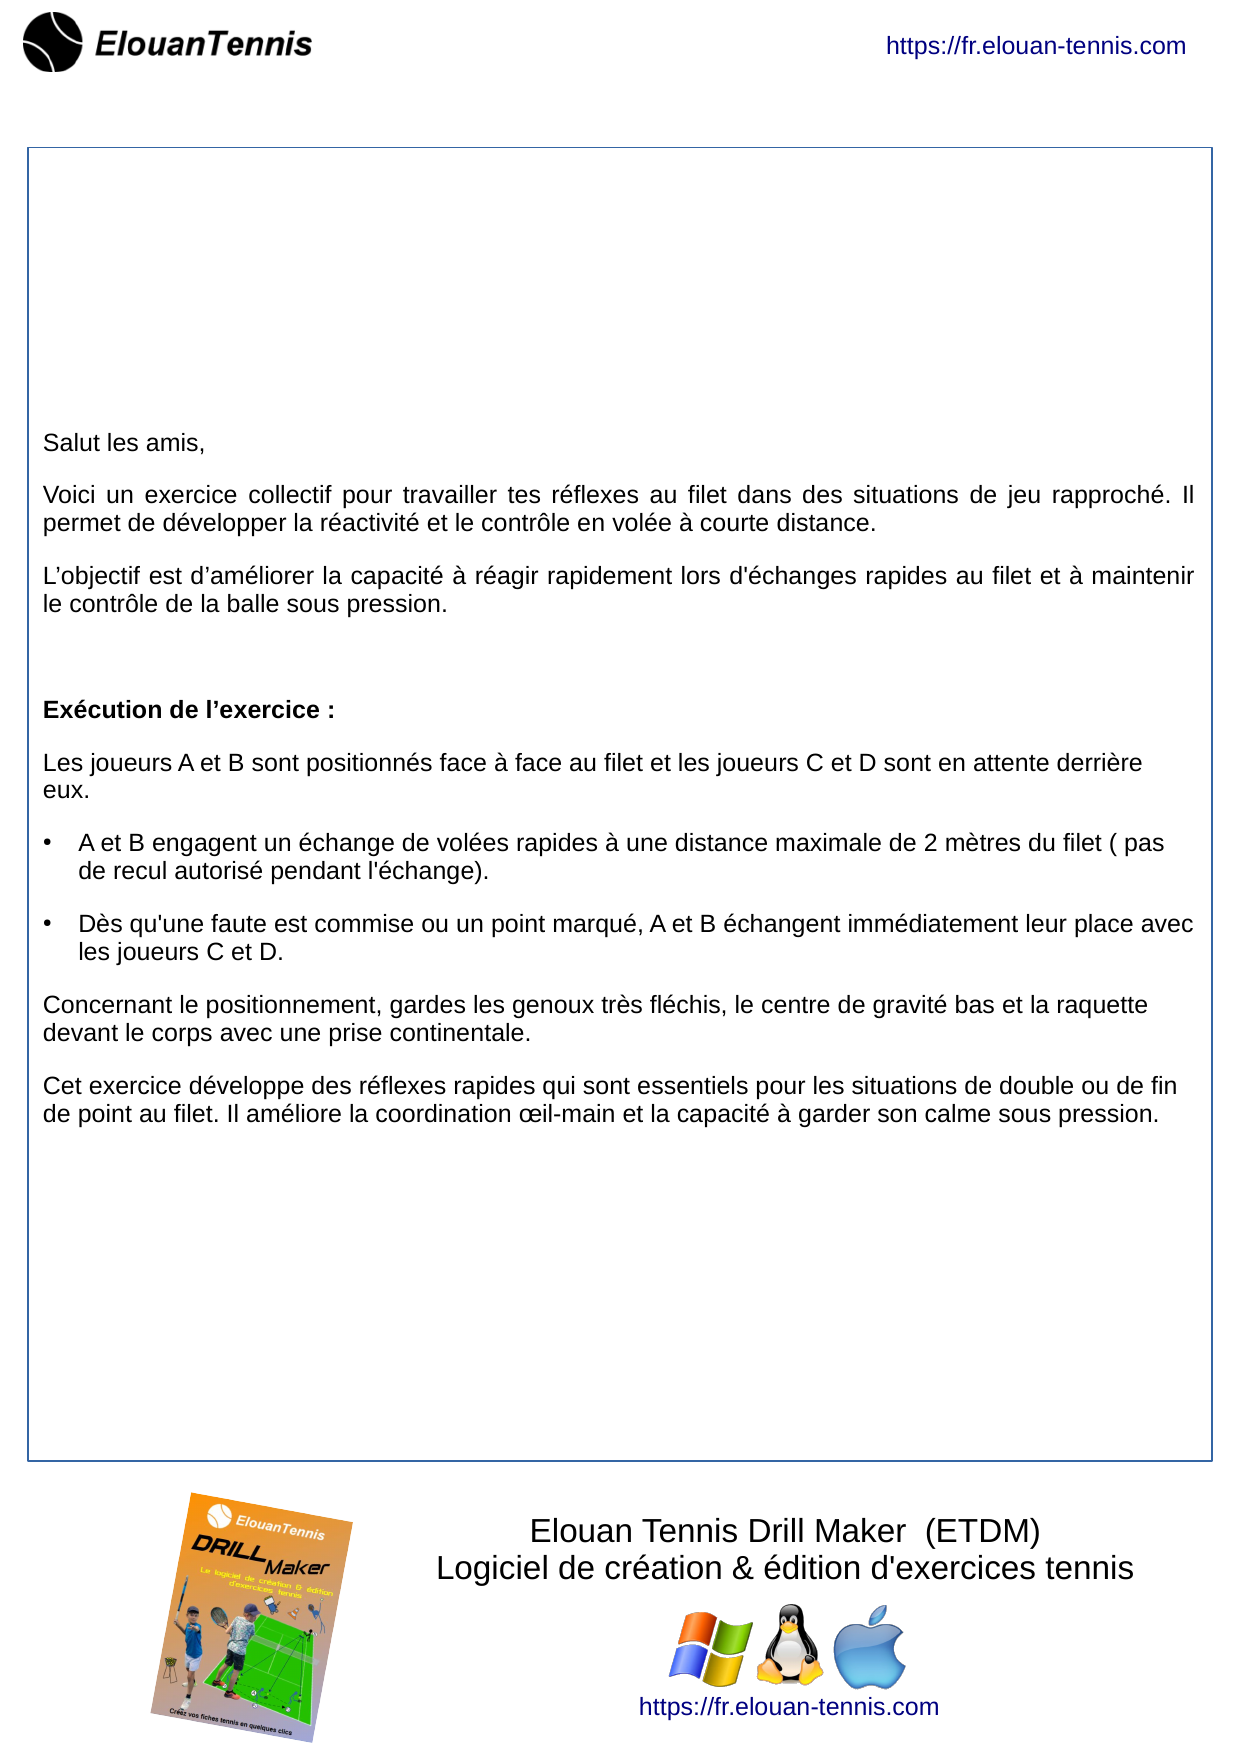

https://fr.elouan-tennis.com
Salut les amis,
Voici un exercice collectif pour travailler tes réflexes au filet dans des situations de jeu rapproché. Il permet de développer la réactivité et le contrôle en volée à courte distance.
L’objectif est d’améliorer la capacité à réagir rapidement lors d'échanges rapides au filet et à maintenir le contrôle de la balle sous pression.
Exécution de l’exercice :
Les joueurs A et B sont positionnés face à face au filet et les joueurs C et D sont en attente derrière eux.
A et B engagent un échange de volées rapides à une distance maximale de 2 mètres du filet ( pas de recul autorisé pendant l'échange).
Dès qu'une faute est commise ou un point marqué, A et B échangent immédiatement leur place avec les joueurs C et D.
Concernant le positionnement, gardes les genoux très fléchis, le centre de gravité bas et la raquette devant le corps avec une prise continentale.
Cet exercice développe des réflexes rapides qui sont essentiels pour les situations de double ou de fin de point au filet. Il améliore la coordination œil-main et la capacité à garder son calme sous pression.
Elouan Tennis Drill Maker (ETDM)
Logiciel de création & édition d'exercices tennis
https://fr.elouan-tennis.com